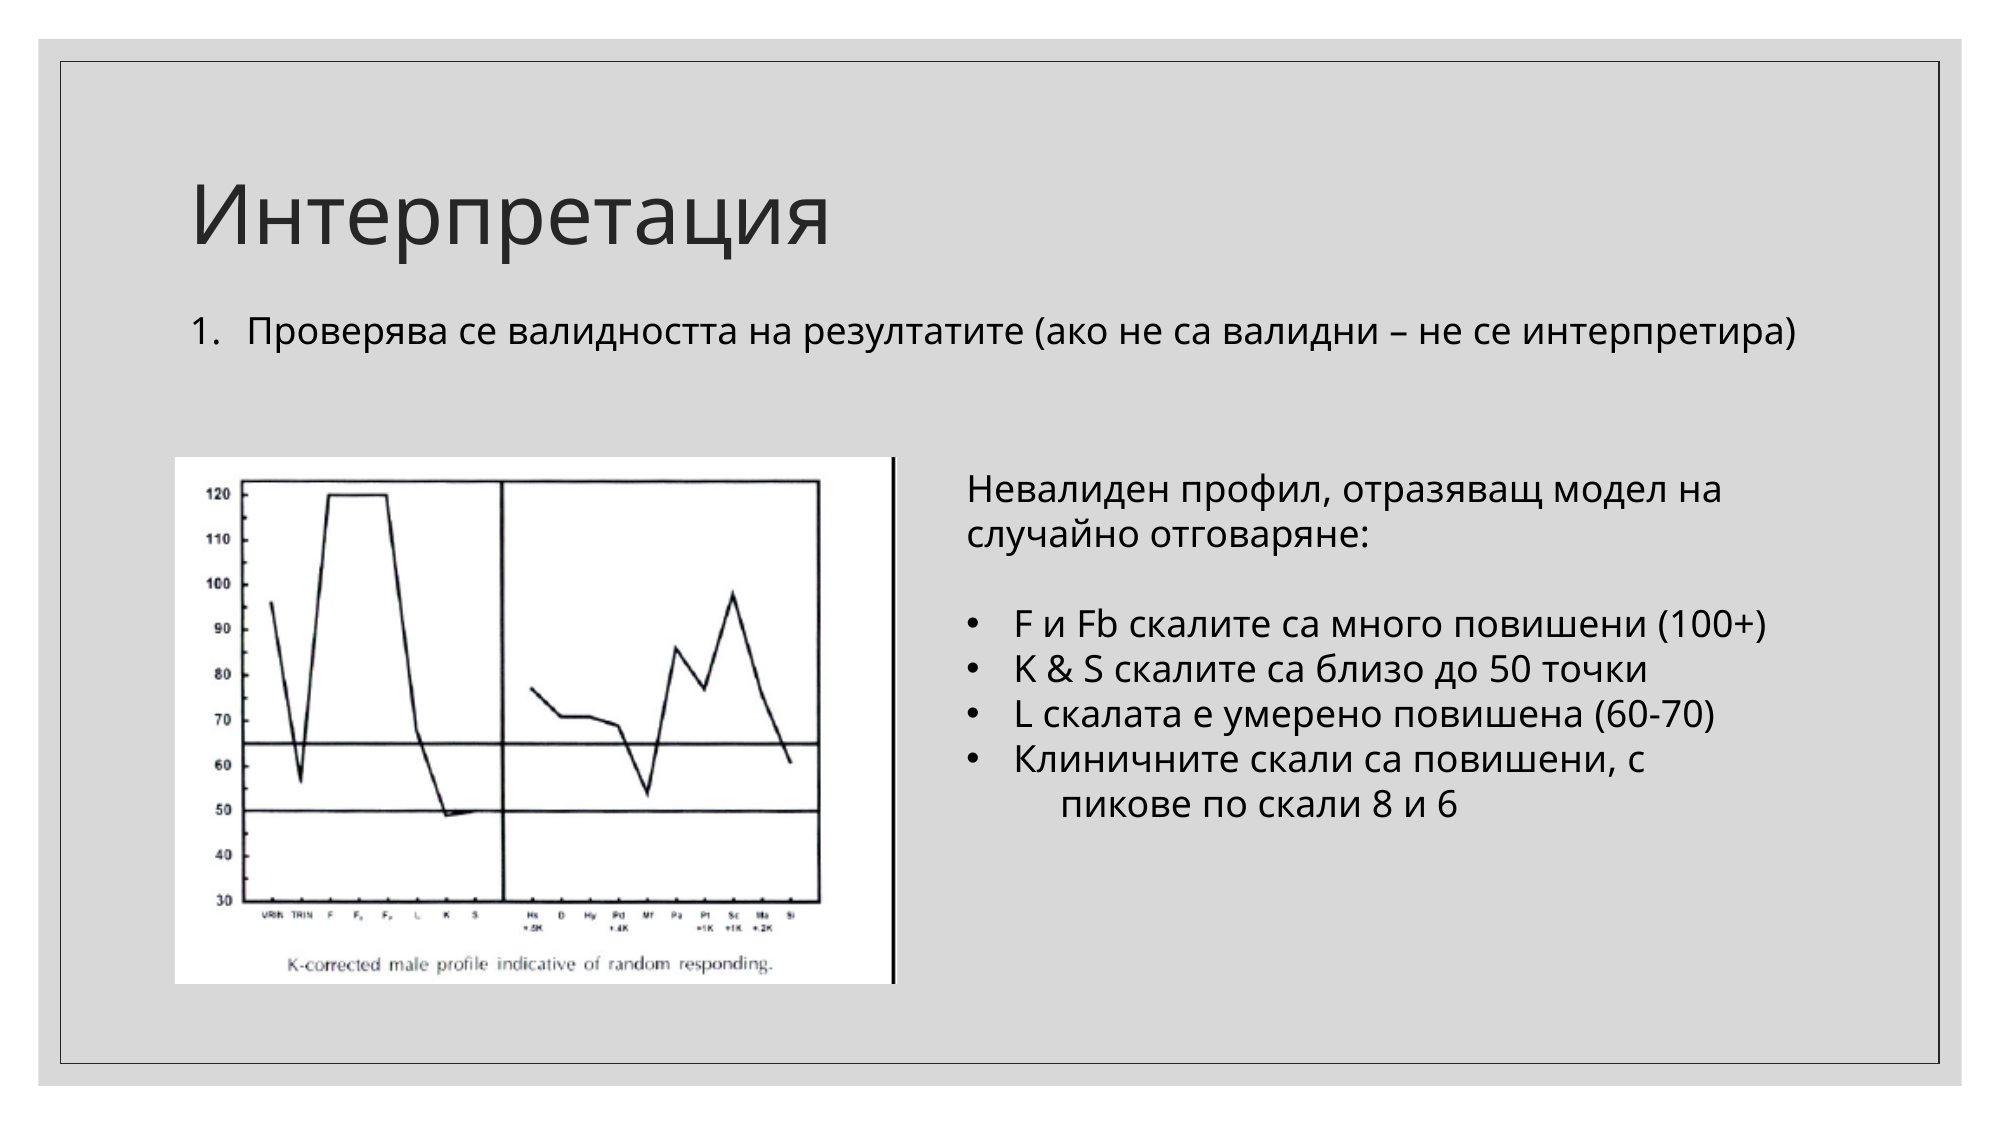

# Интерпретация
Проверява се валидността на резултатите (ако не са валидни – не се интерпретира)
Невалиден профил, отразяващ модел на случайно отговаряне:
F и Fb скалите са много повишени (100+)
K & S скалите са близо до 50 точки
L скалата е умерено повишена (60-70)
Клиничните скали са повишени, с пикове по скали 8 и 6